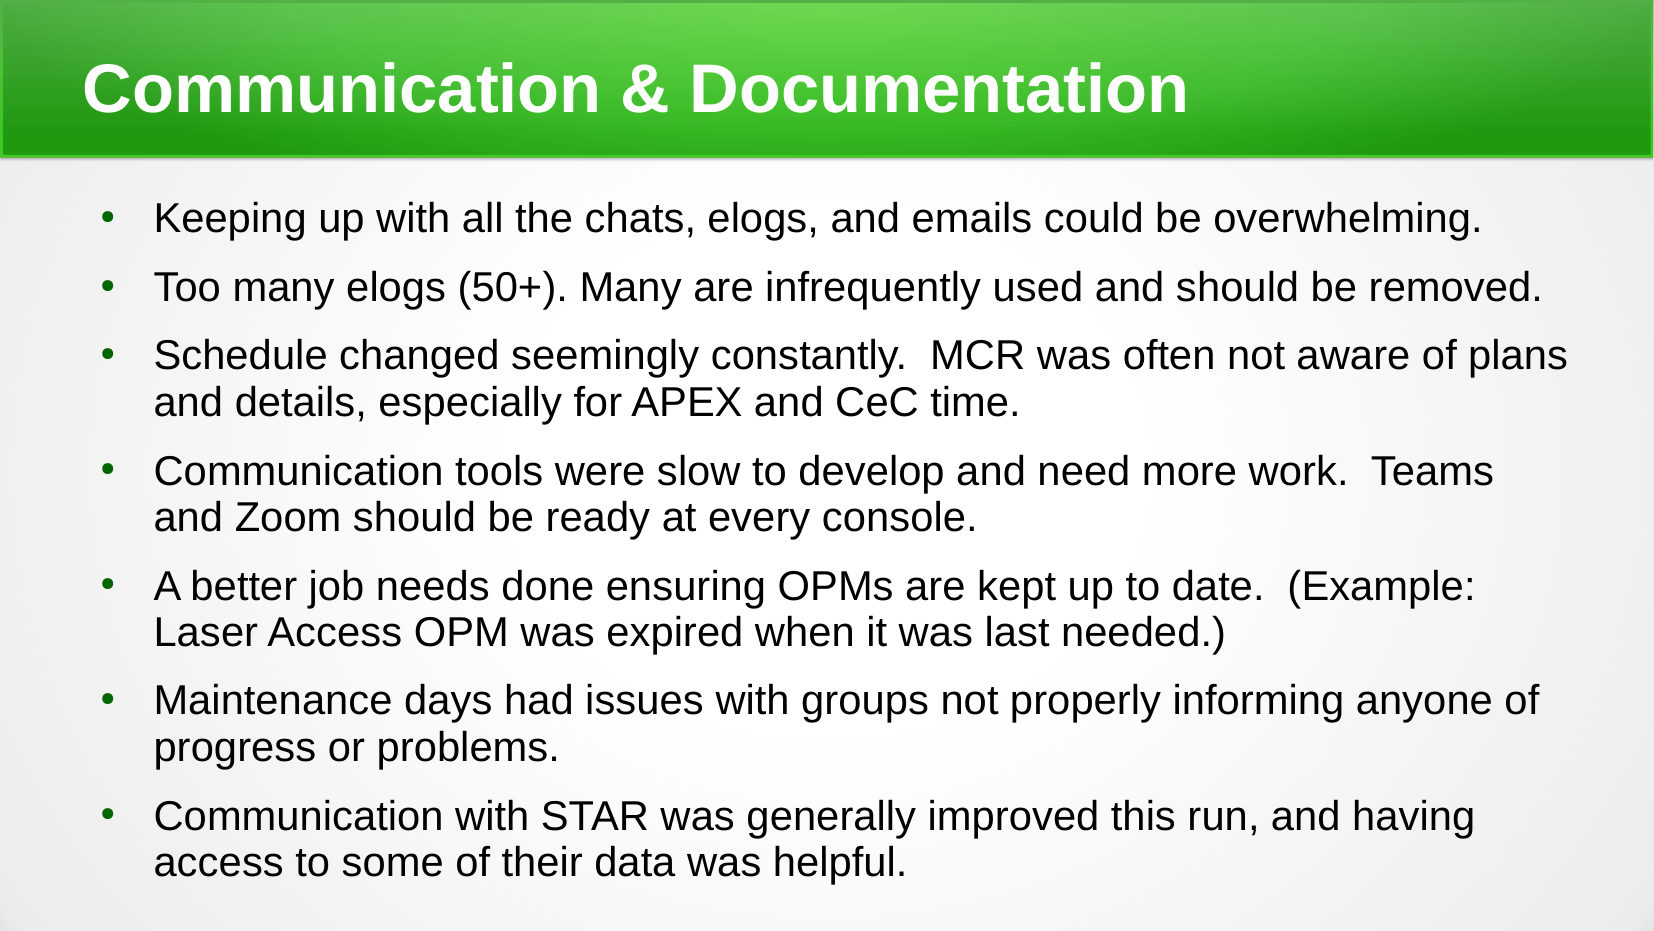

# Communication & Documentation
Keeping up with all the chats, elogs, and emails could be overwhelming.
Too many elogs (50+). Many are infrequently used and should be removed.
Schedule changed seemingly constantly. MCR was often not aware of plans and details, especially for APEX and CeC time.
Communication tools were slow to develop and need more work. Teams and Zoom should be ready at every console.
A better job needs done ensuring OPMs are kept up to date. (Example: Laser Access OPM was expired when it was last needed.)
Maintenance days had issues with groups not properly informing anyone of progress or problems.
Communication with STAR was generally improved this run, and having access to some of their data was helpful.